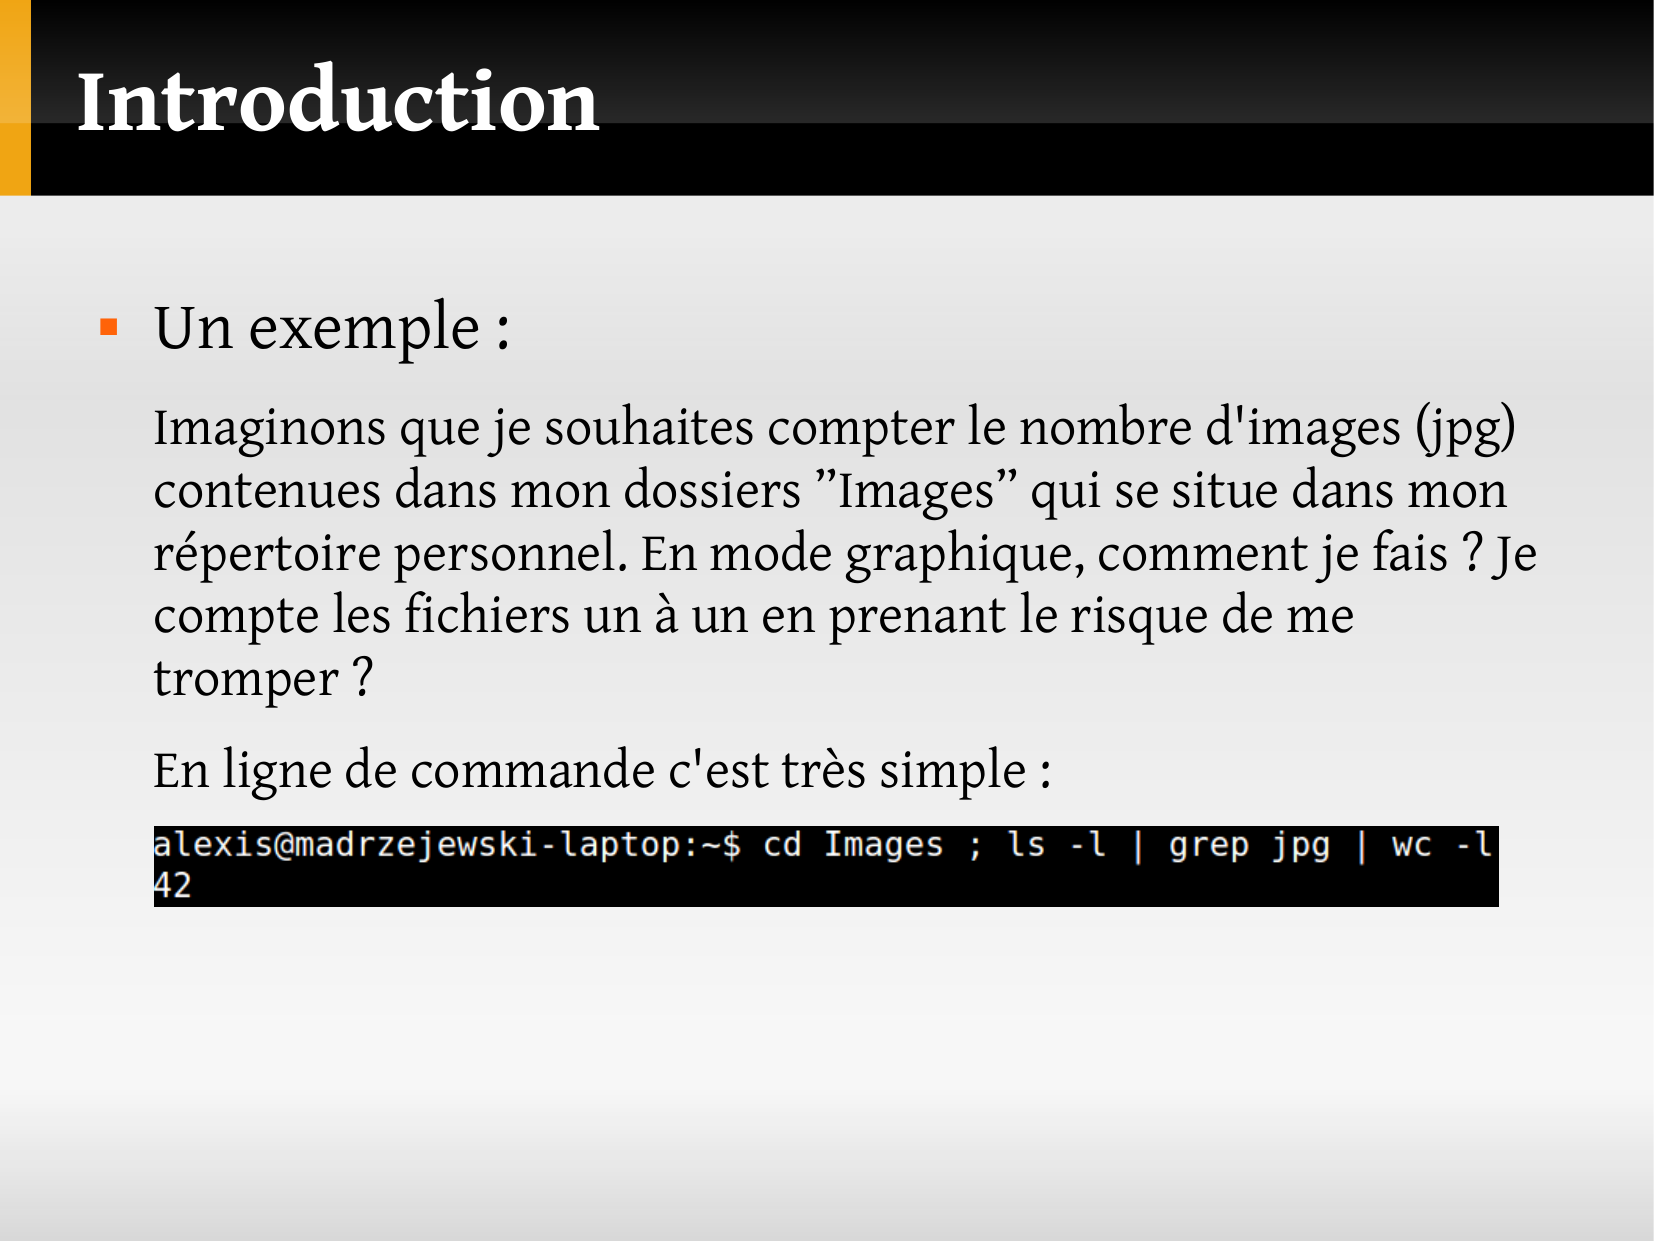

# Introduction
Un exemple :
Imaginons que je souhaites compter le nombre d'images (jpg) contenues dans mon dossiers ”Images” qui se situe dans mon répertoire personnel. En mode graphique, comment je fais ? Je compte les fichiers un à un en prenant le risque de me tromper ?
En ligne de commande c'est très simple :